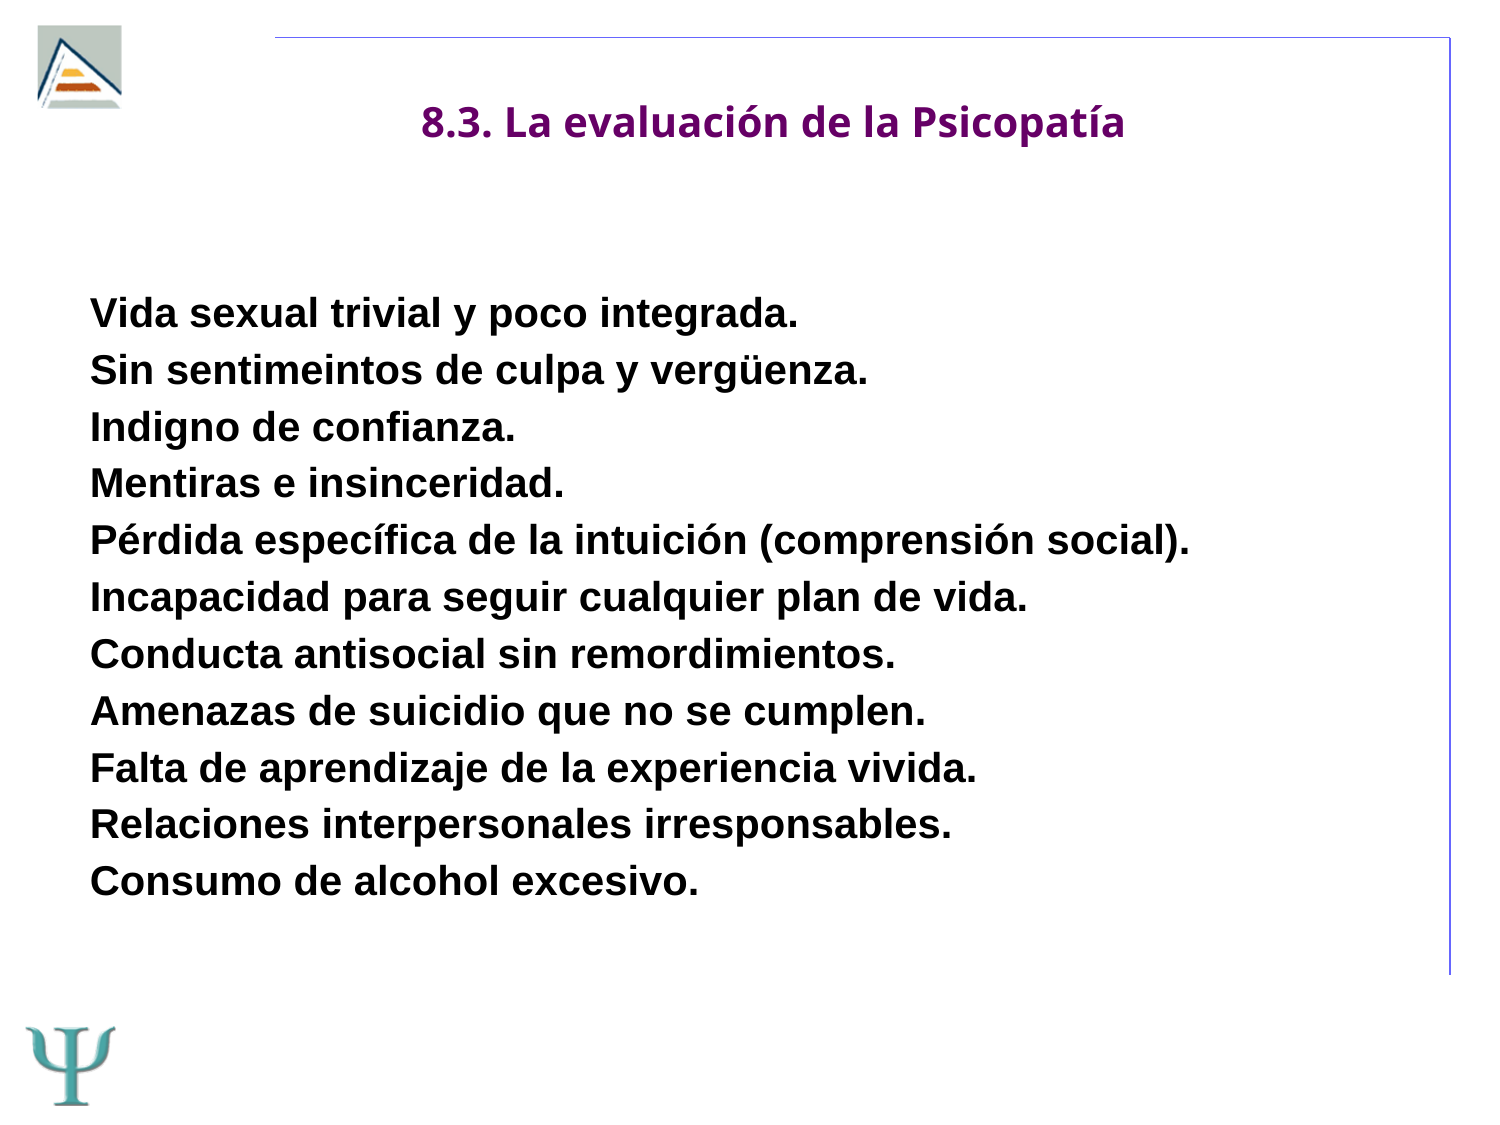

# 8.3. La evaluación de la Psicopatía
Vida sexual trivial y poco integrada.
Sin sentimeintos de culpa y vergüenza.
Indigno de confianza.
Mentiras e insinceridad.
Pérdida específica de la intuición (comprensión social).
Incapacidad para seguir cualquier plan de vida.
Conducta antisocial sin remordimientos.
Amenazas de suicidio que no se cumplen.
Falta de aprendizaje de la experiencia vivida.
Relaciones interpersonales irresponsables.
Consumo de alcohol excesivo.